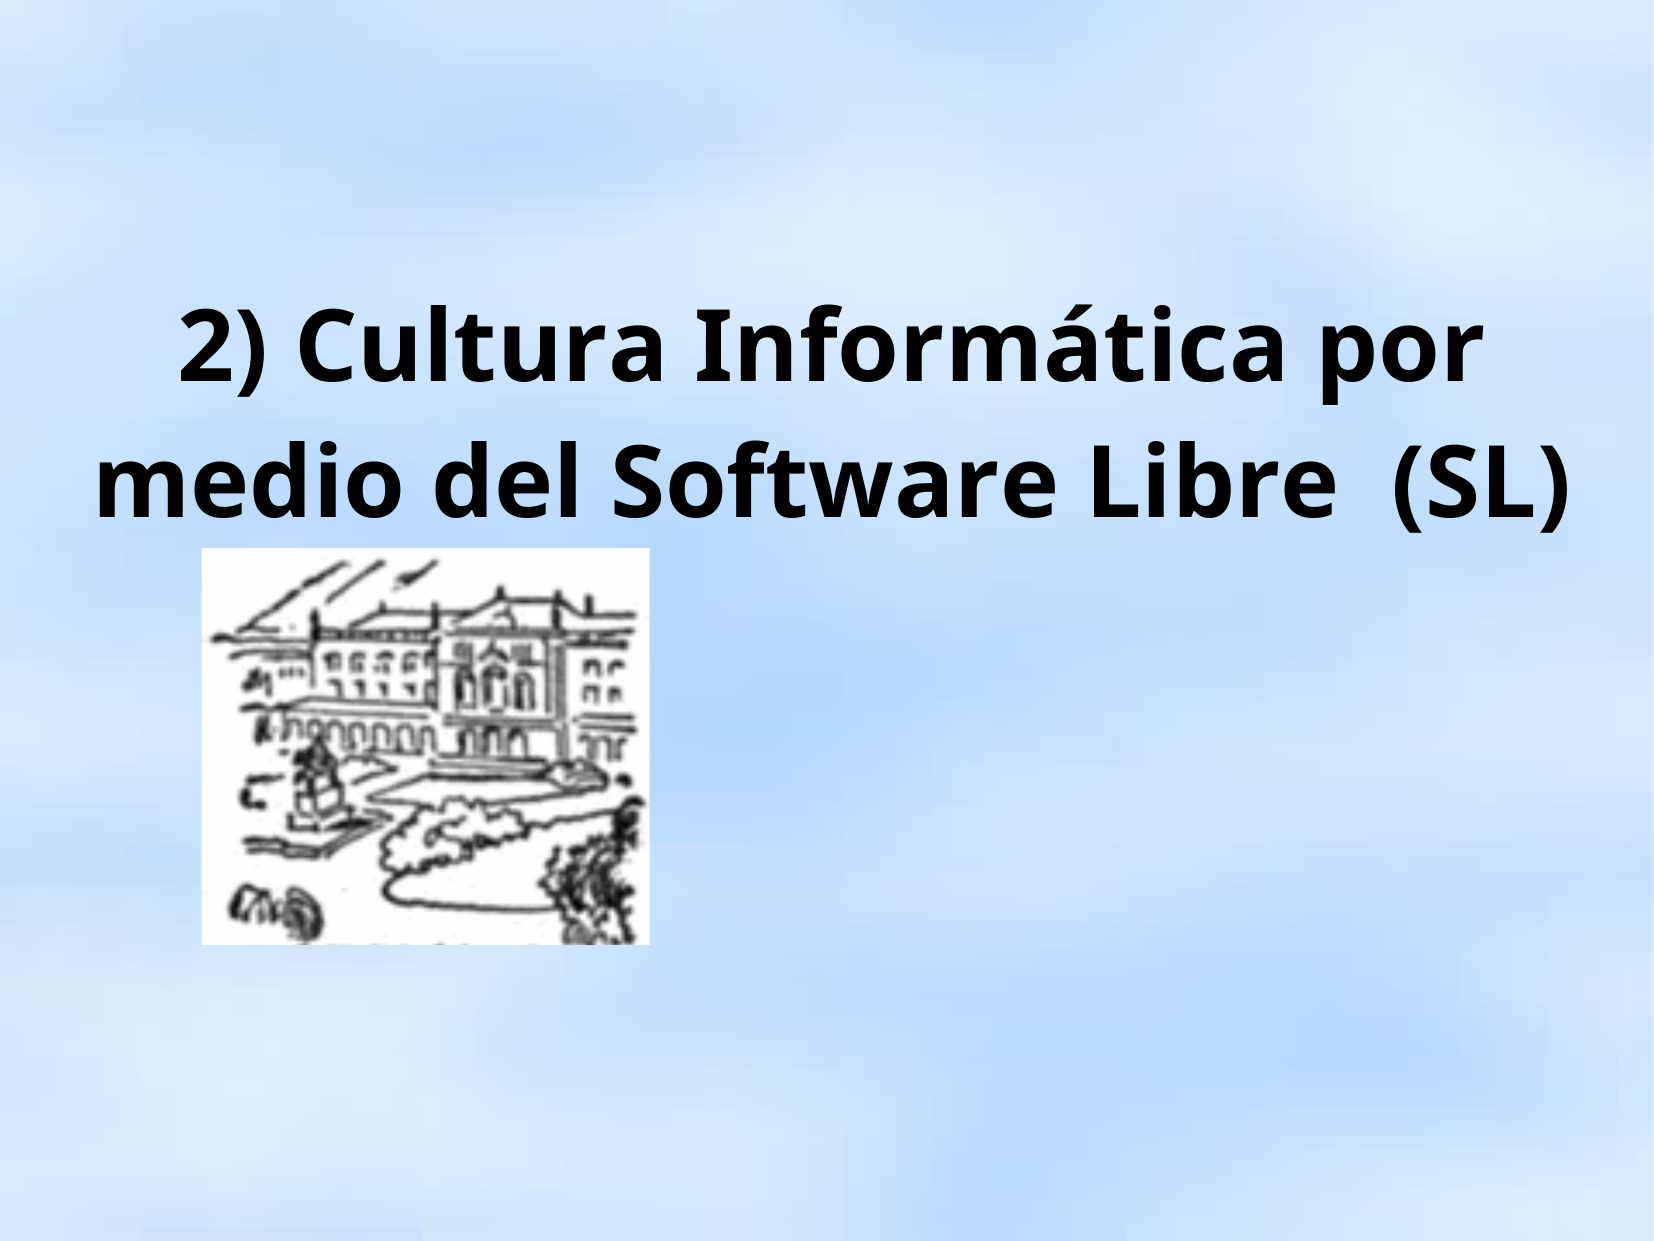

# 2) Cultura Informática por medio del Software Libre (SL)